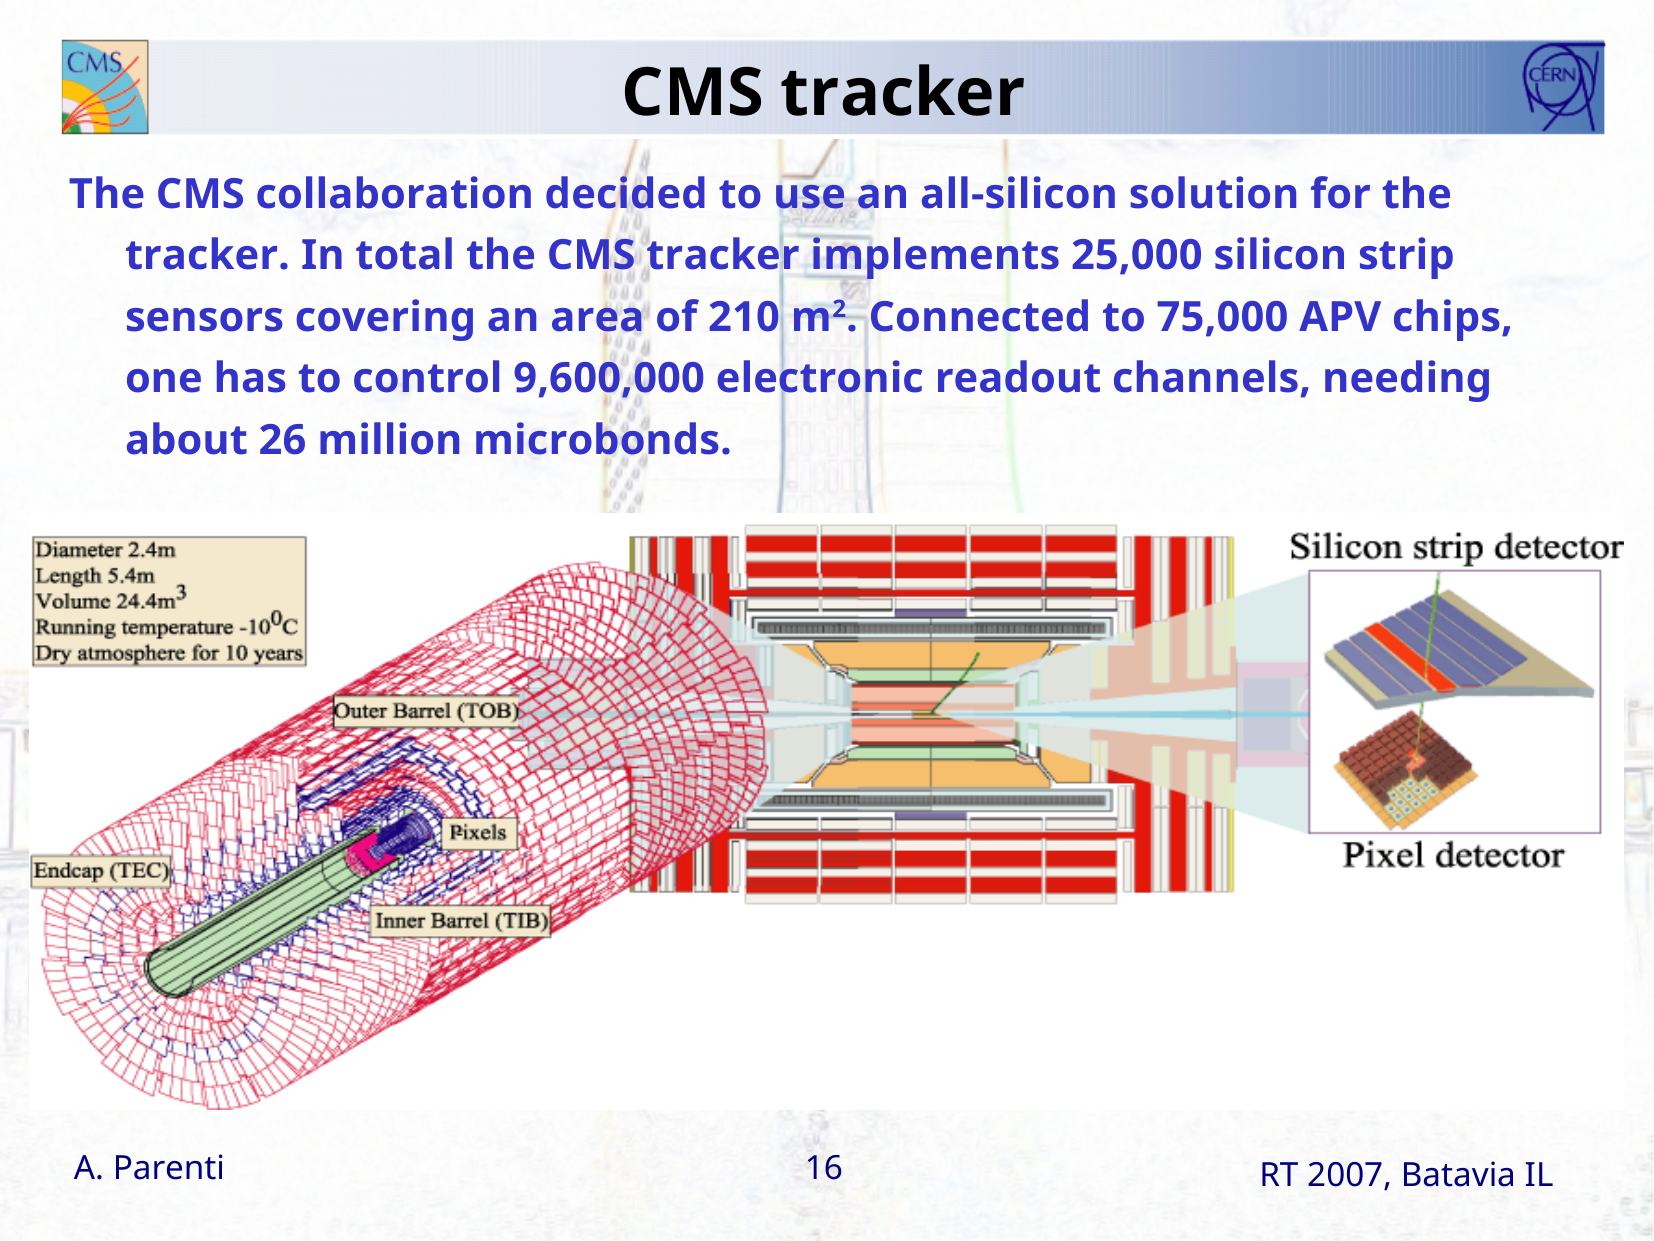

# CMS tracker
The CMS collaboration decided to use an all-silicon solution for the tracker. In total the CMS tracker implements 25,000 silicon strip sensors covering an area of 210 m2. Connected to 75,000 APV chips, one has to control 9,600,000 electronic readout channels, needing about 26 million microbonds.